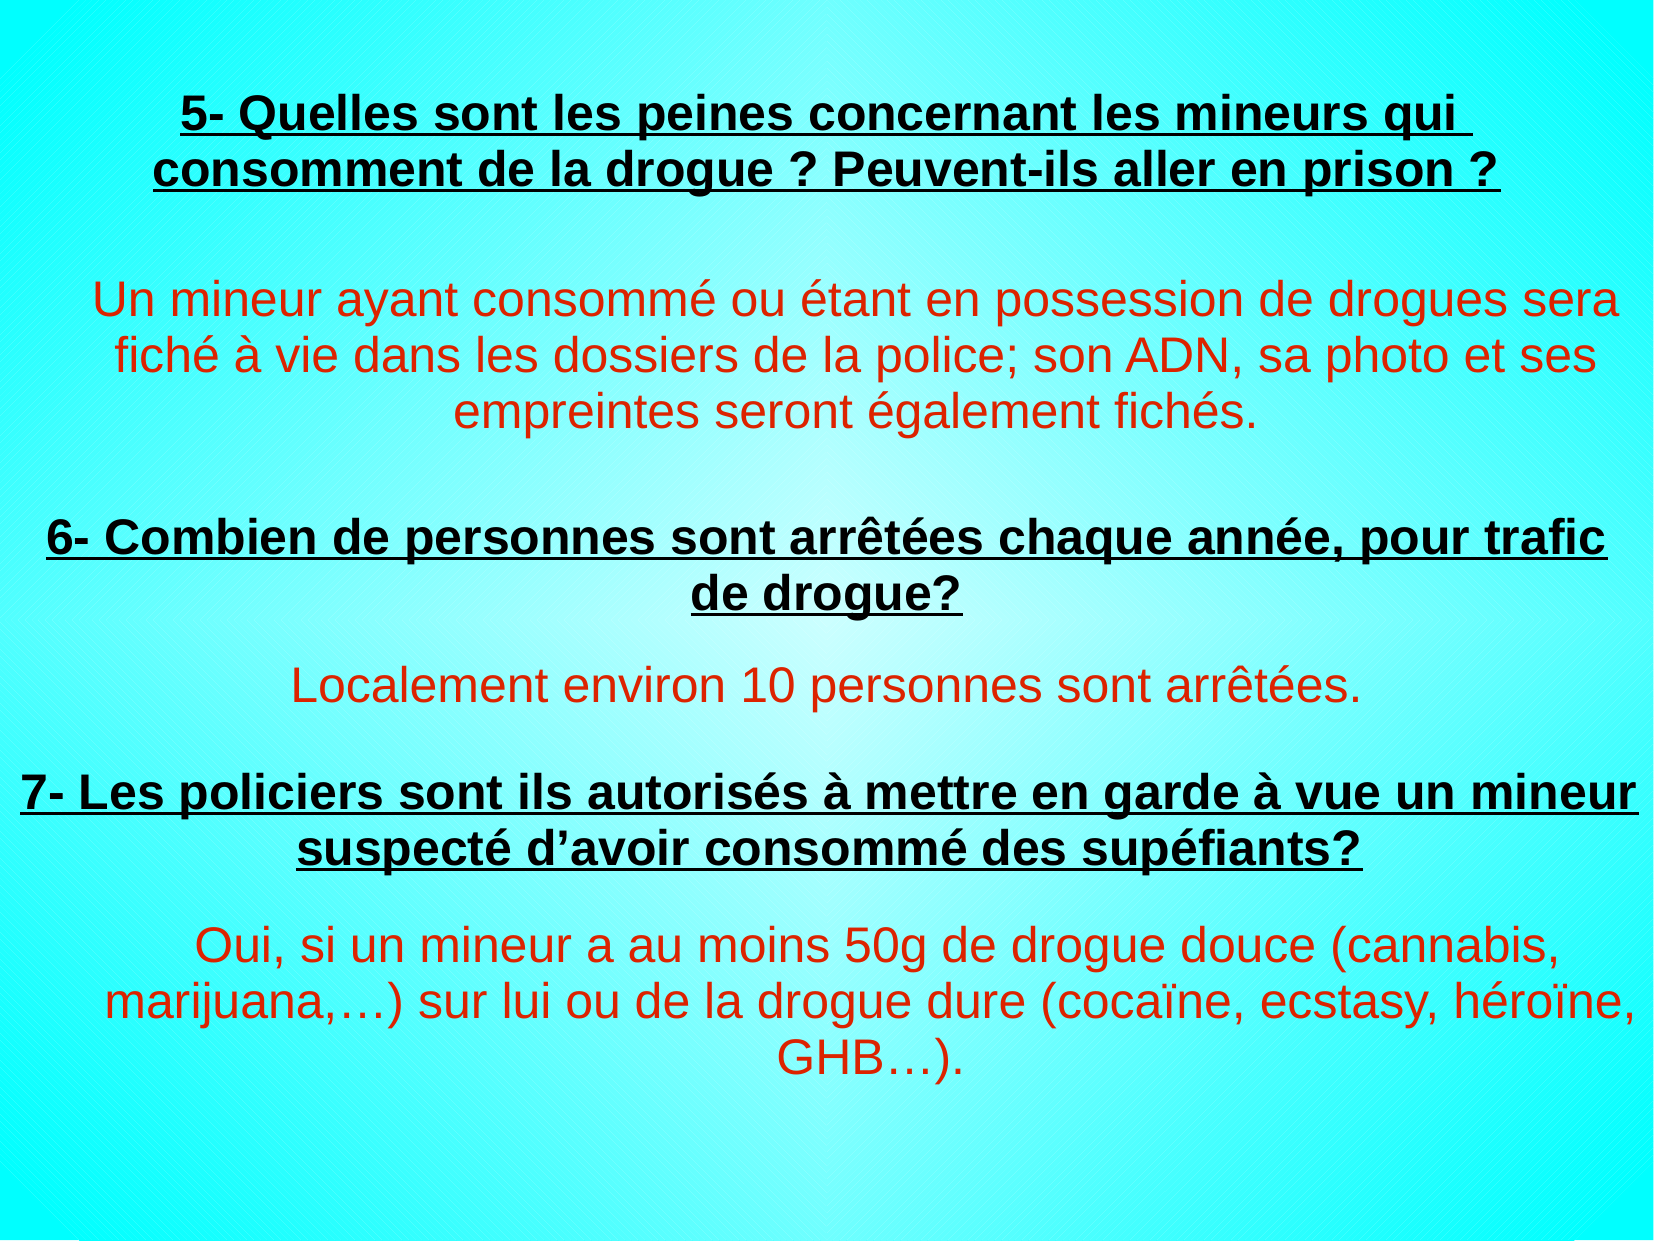

5- Quelles sont les peines concernant les mineurs qui
consomment de la drogue ? Peuvent-ils aller en prison ?
Un mineur ayant consommé ou étant en possession de drogues sera fiché à vie dans les dossiers de la police; son ADN, sa photo et ses empreintes seront également fichés.
6- Combien de personnes sont arrêtées chaque année, pour trafic de drogue?
Localement environ 10 personnes sont arrêtées.
7- Les policiers sont ils autorisés à mettre en garde à vue un mineur suspecté d’avoir consommé des supéfiants?
 Oui, si un mineur a au moins 50g de drogue douce (cannabis, marijuana,…) sur lui ou de la drogue dure (cocaïne, ecstasy, héroïne, GHB…).